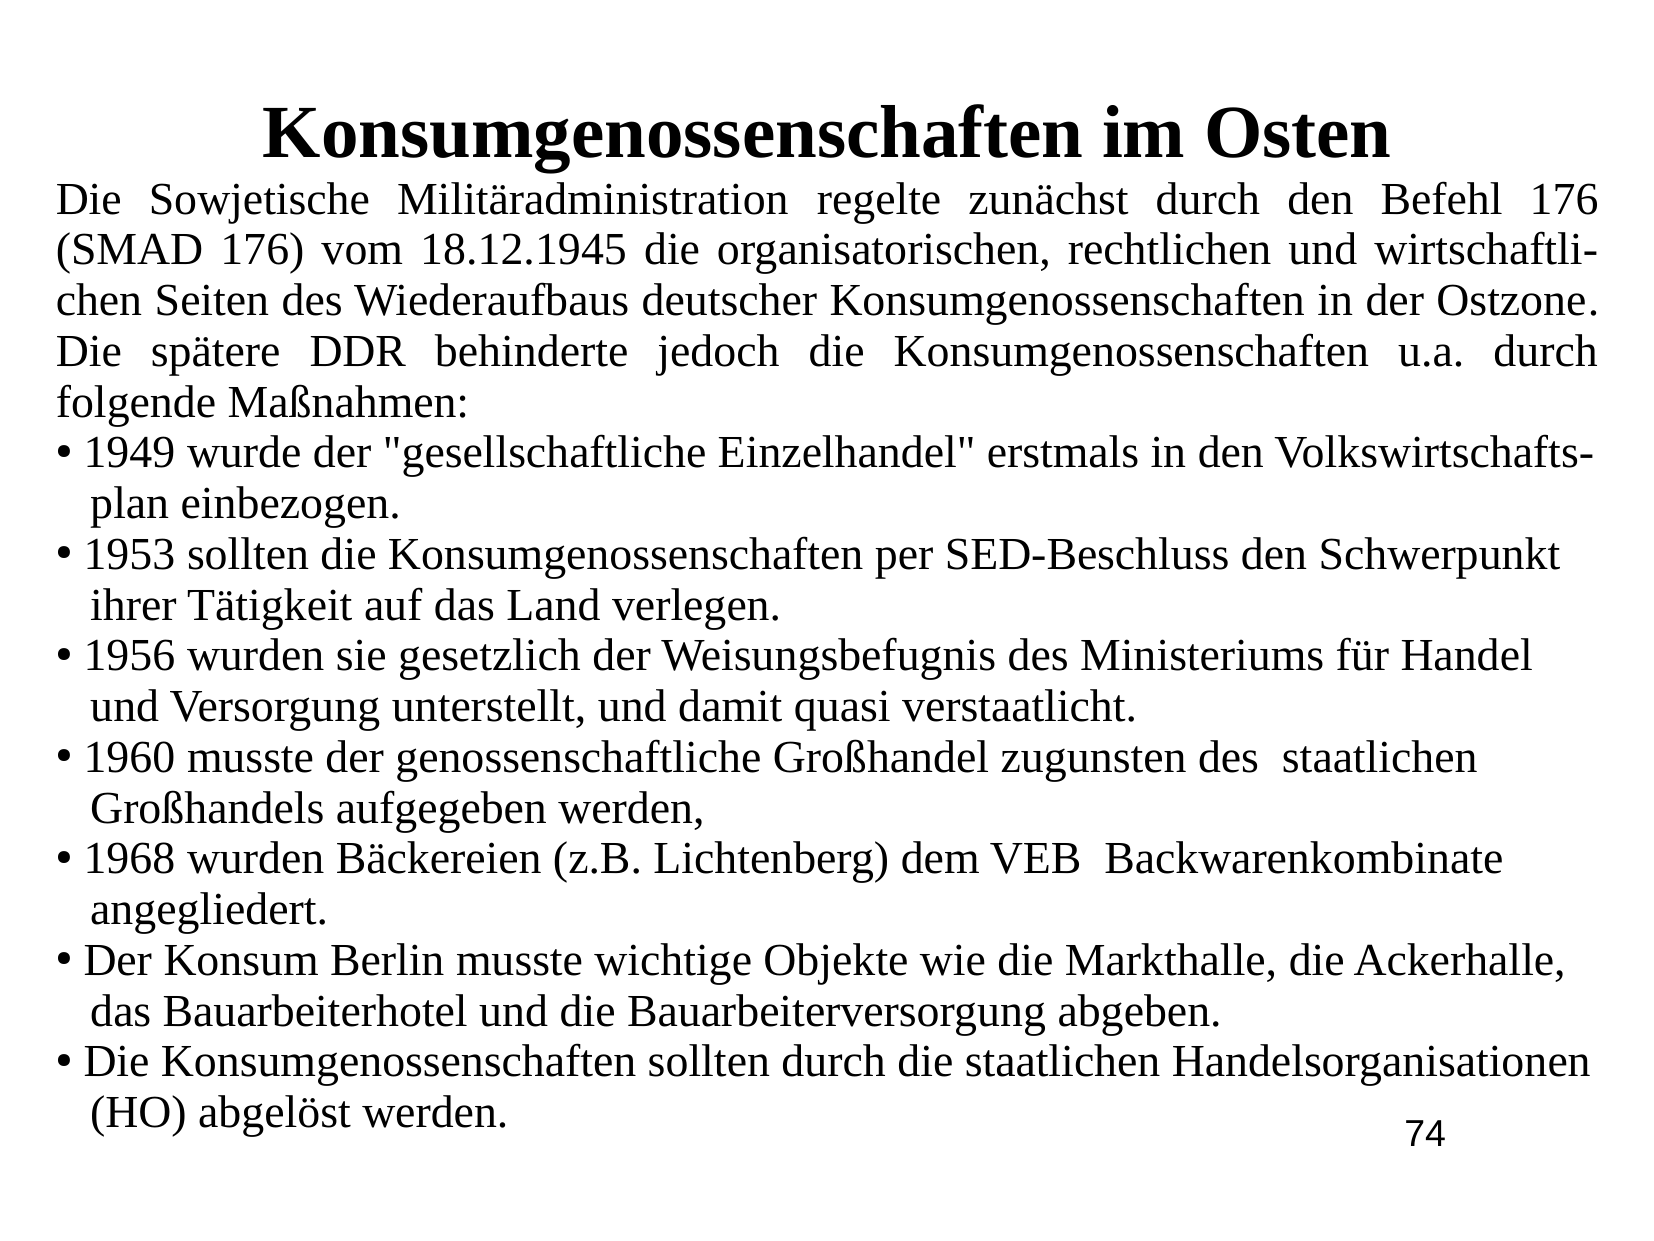

Konsumgenossenschaften im Osten
Die Sowjetische Militäradministration regelte zunächst durch den Befehl 176 (SMAD 176) vom 18.12.1945 die organisatorischen, rechtlichen und wirtschaftli-chen Seiten des Wiederaufbaus deutscher Konsumgenossenschaften in der Ostzone. Die spätere DDR behinderte jedoch die Konsumgenossenschaften u.a. durch folgende Maßnahmen:
 1949 wurde der "gesellschaftliche Einzelhandel" erstmals in den Volkswirtschafts- plan einbezogen.
 1953 sollten die Konsumgenossenschaften per SED-Beschluss den Schwerpunkt ihrer Tätigkeit auf das Land verlegen.
 1956 wurden sie gesetzlich der Weisungsbefugnis des Ministeriums für Handel und Versorgung unterstellt, und damit quasi verstaatlicht.
 1960 musste der genossenschaftliche Großhandel zugunsten des staatlichen Großhandels aufgegeben werden,
 1968 wurden Bäckereien (z.B. Lichtenberg) dem VEB Backwarenkombinate angegliedert.
 Der Konsum Berlin musste wichtige Objekte wie die Markthalle, die Ackerhalle, das Bauarbeiterhotel und die Bauarbeiterversorgung abgeben.
 Die Konsumgenossenschaften sollten durch die staatlichen Handelsorganisationen (HO) abgelöst werden.